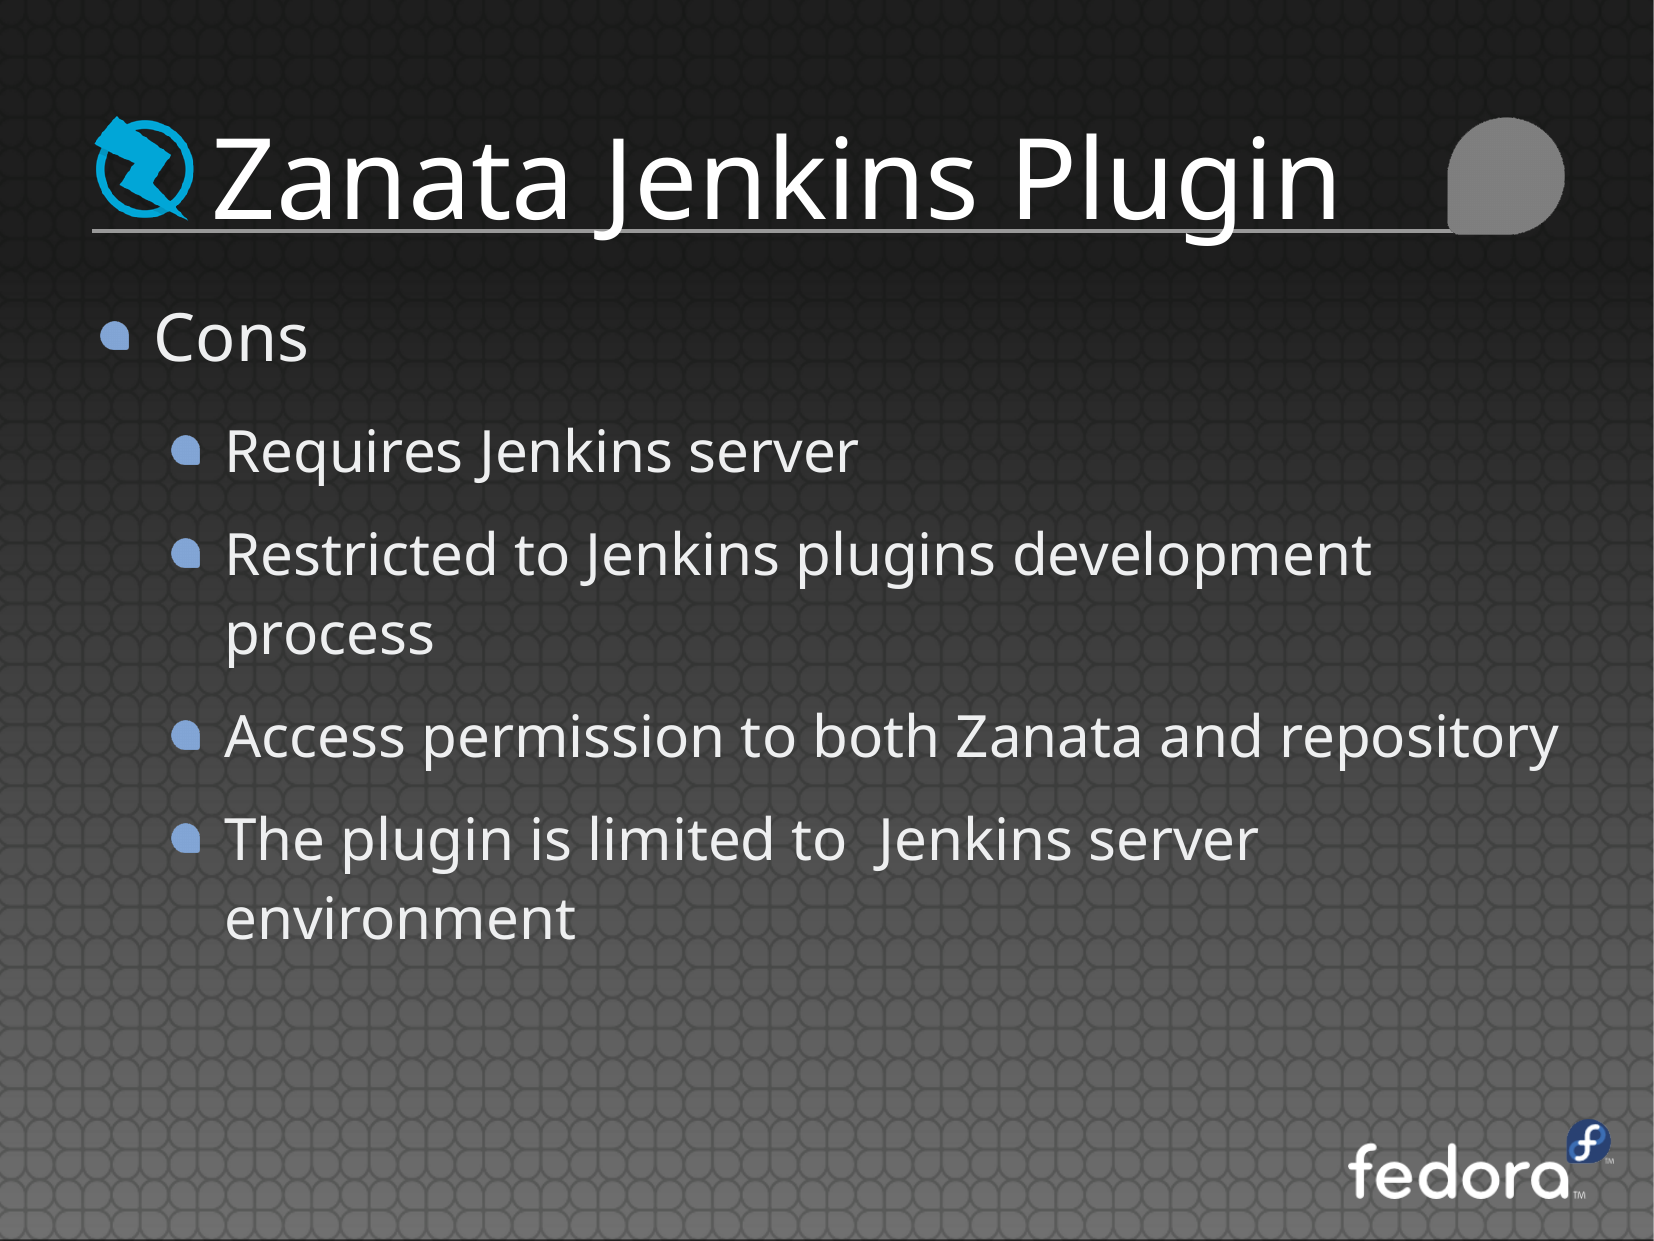

Zanata Jenkins Plugin
# Cons
Requires Jenkins server
Restricted to Jenkins plugins development process
Access permission to both Zanata and repository
The plugin is limited to Jenkins server environment